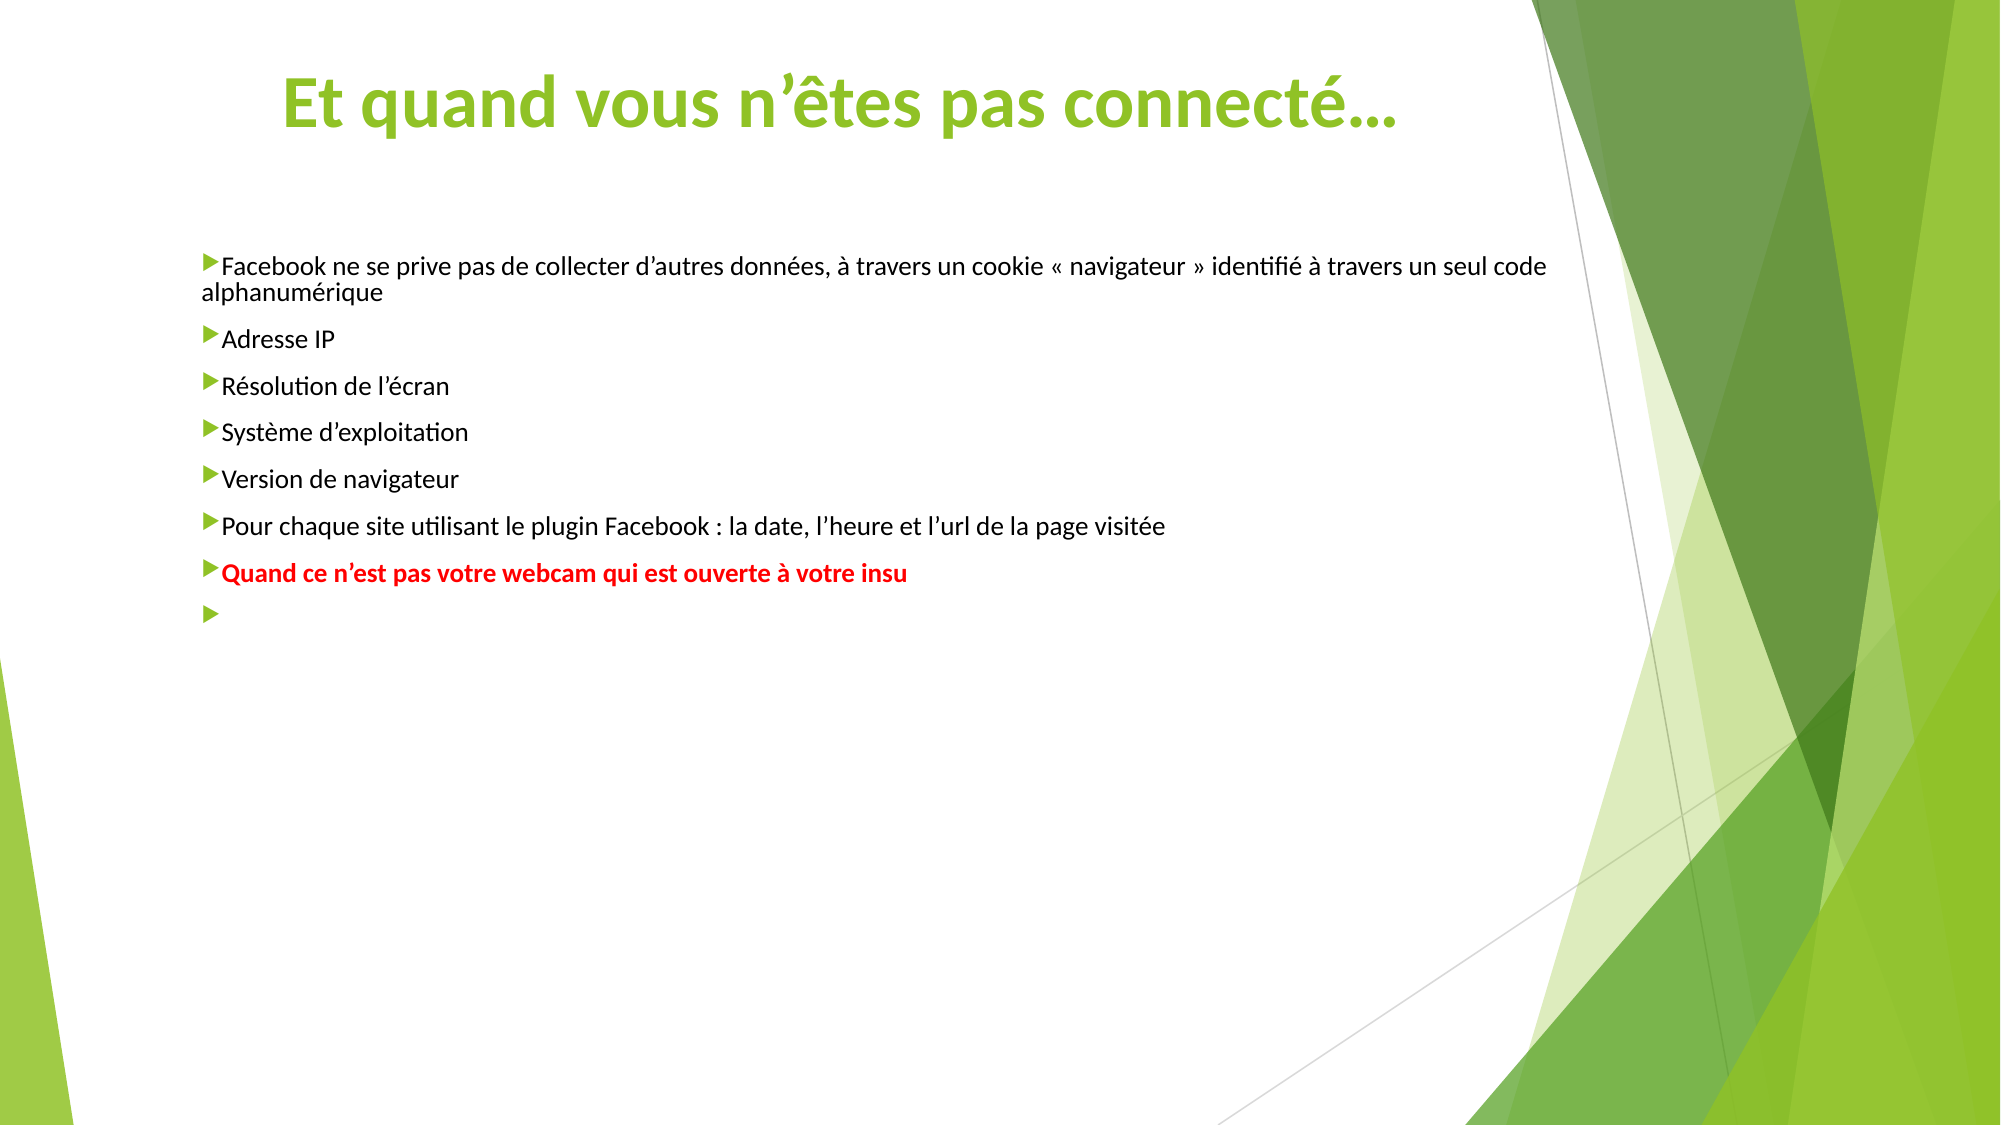

# Et quand vous n’êtes pas connecté…
Facebook ne se prive pas de collecter d’autres données, à travers un cookie « navigateur » identifié à travers un seul code alphanumérique
Adresse IP
Résolution de l’écran
Système d’exploitation
Version de navigateur
Pour chaque site utilisant le plugin Facebook : la date, l’heure et l’url de la page visitée
Quand ce n’est pas votre webcam qui est ouverte à votre insu